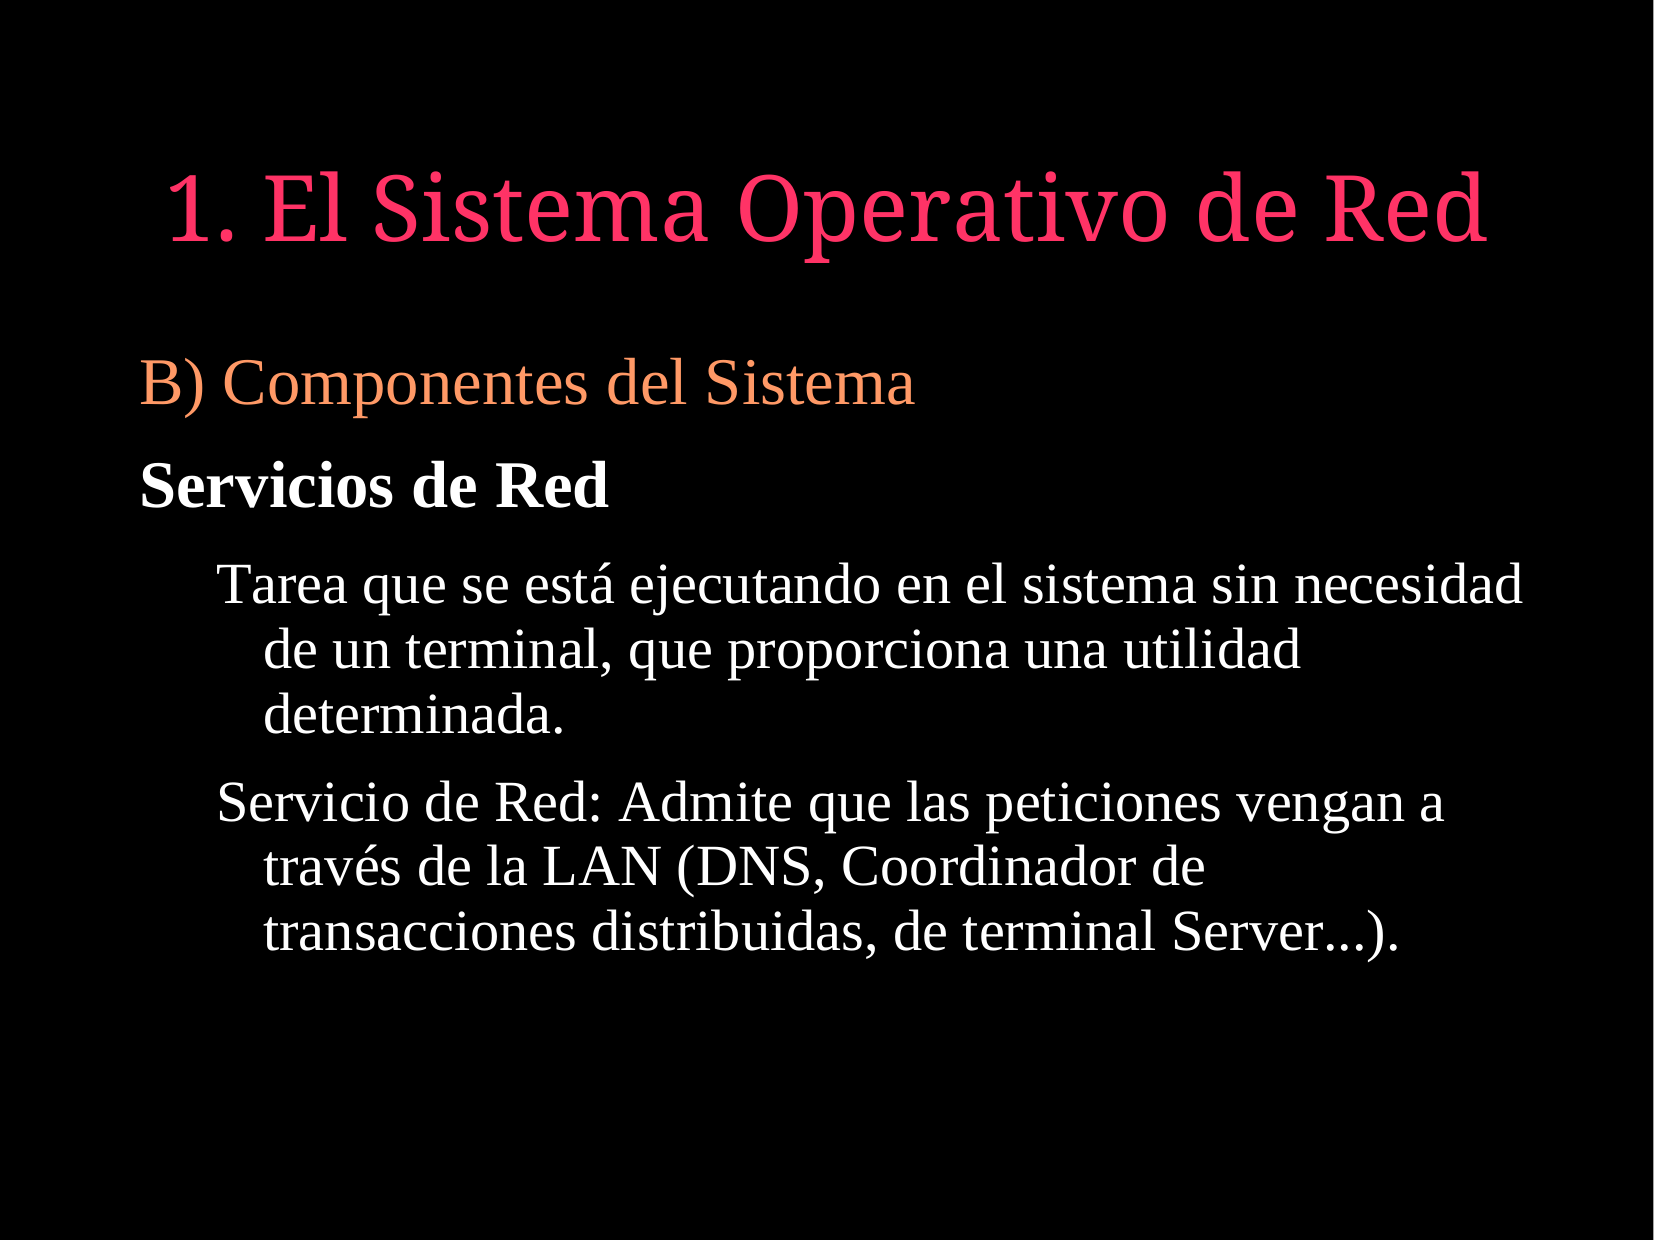

# 1. El Sistema Operativo de Red
B) Componentes del Sistema
Servicios de Red
Tarea que se está ejecutando en el sistema sin necesidad de un terminal, que proporciona una utilidad determinada.
Servicio de Red: Admite que las peticiones vengan a través de la LAN (DNS, Coordinador de transacciones distribuidas, de terminal Server...).